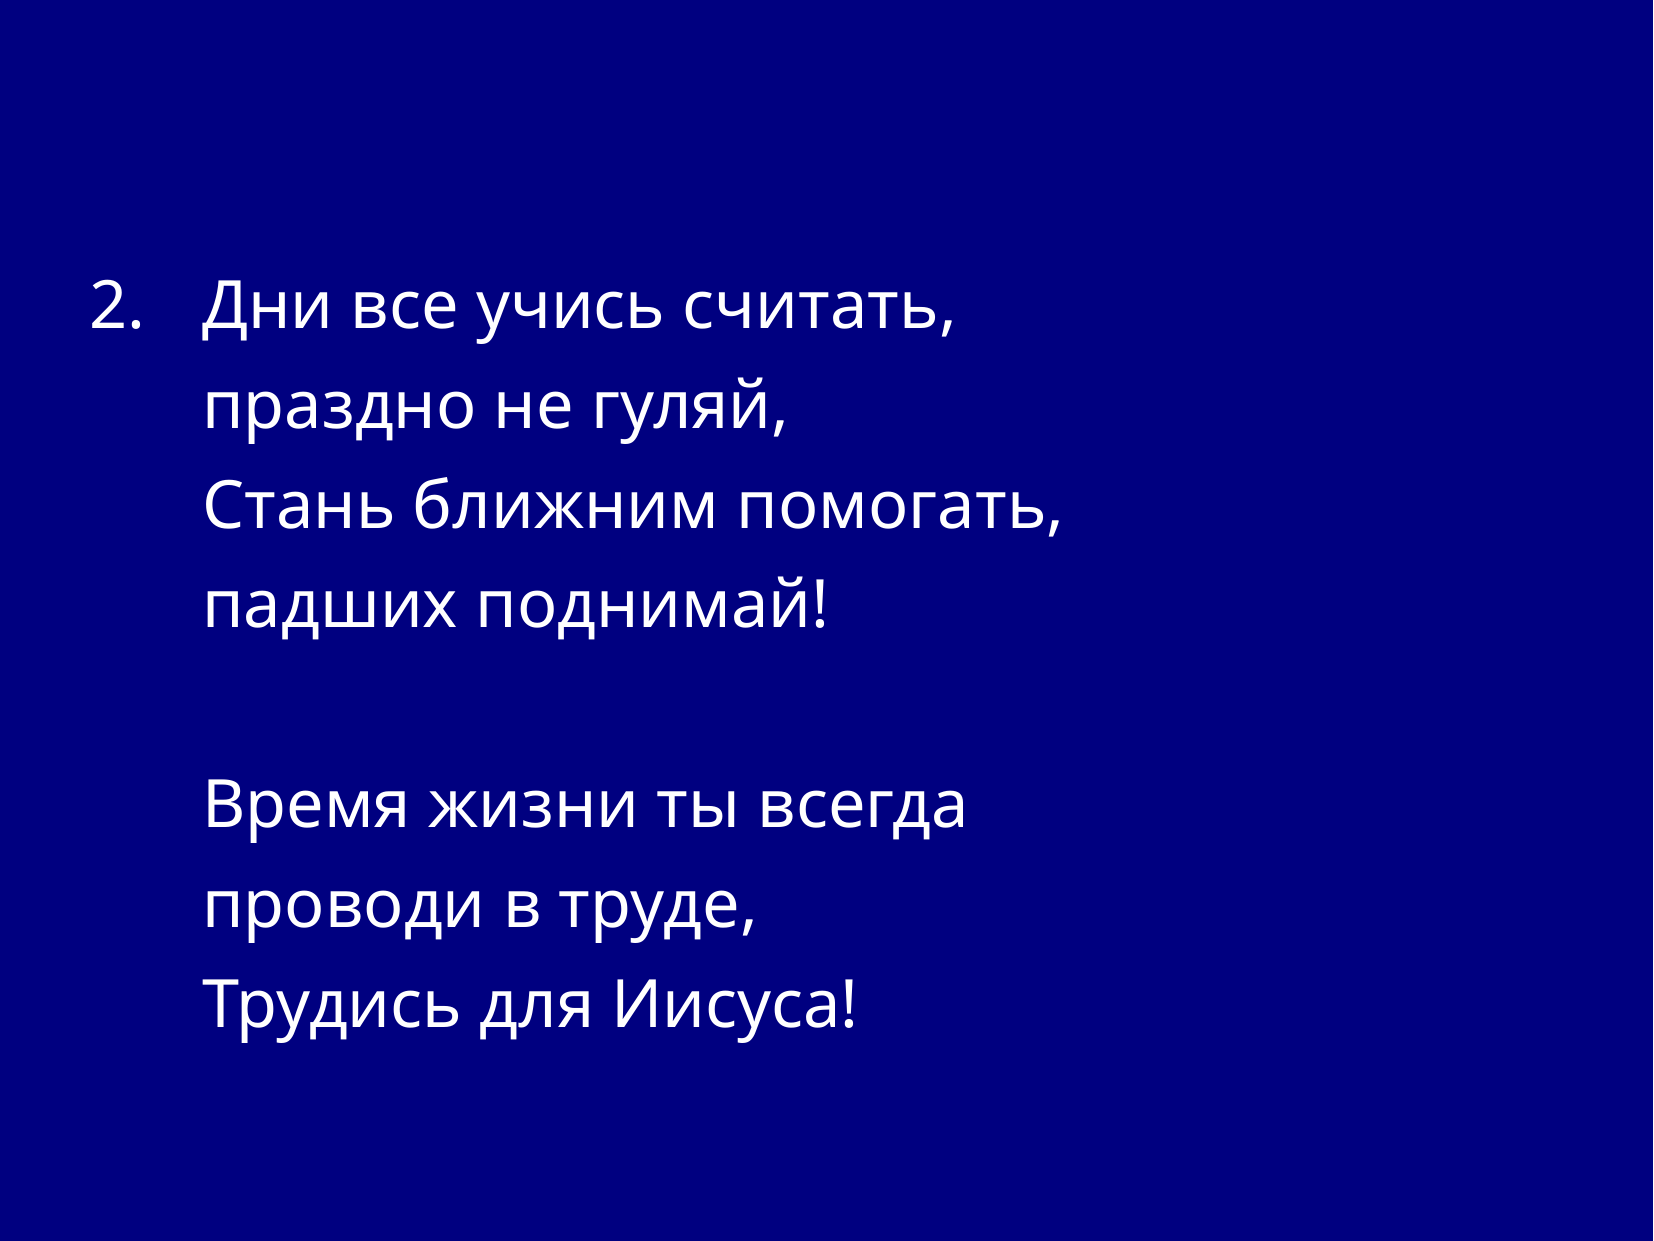

2.	Дни все учись считать,
	праздно не гуляй,
	Стань ближним помогать,
	падших поднимай!
	Время жизни ты всегда
	проводи в труде,
	Трудись для Иисуса!